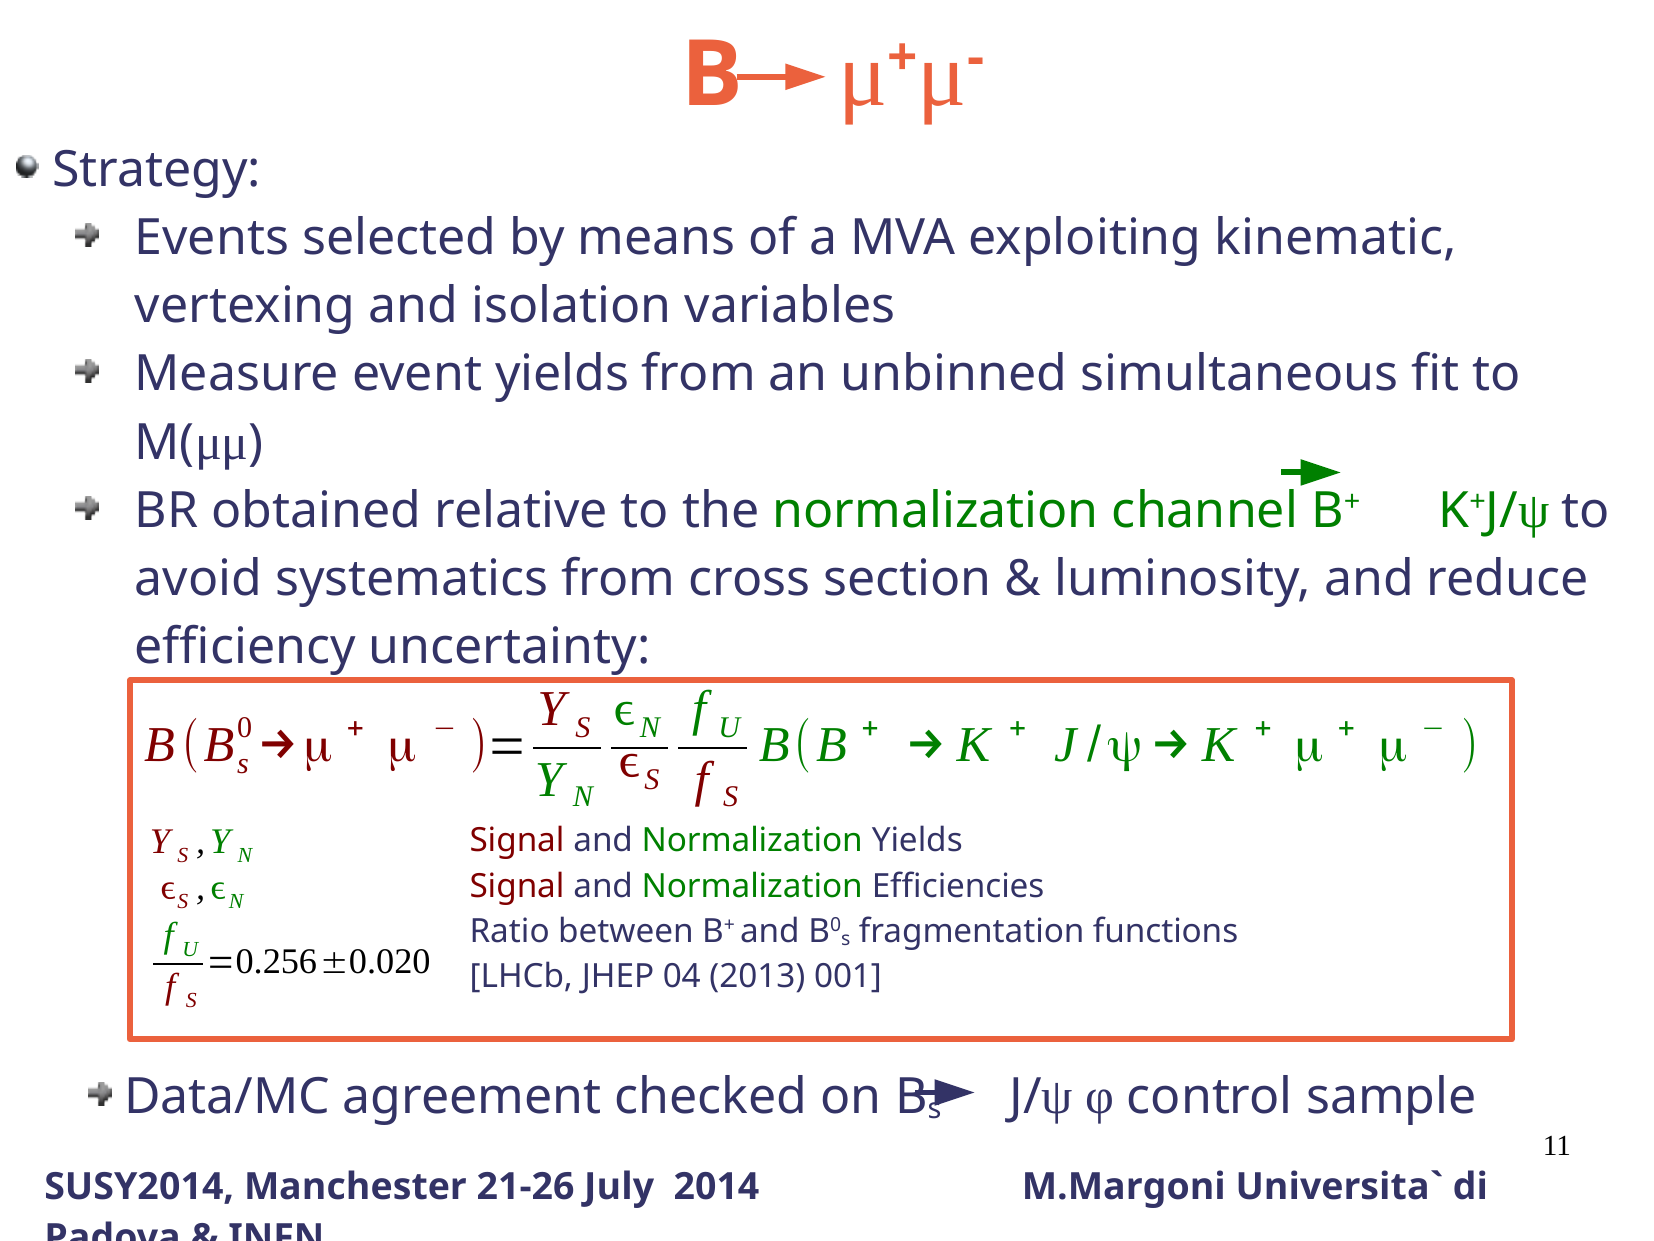

# B μ+μ-
Strategy:
Events selected by means of a MVA exploiting kinematic, vertexing and isolation variables
Measure event yields from an unbinned simultaneous fit to M(μμ)
BR obtained relative to the normalization channel B+ K+J/ψ to avoid systematics from cross section & luminosity, and reduce efficiency uncertainty:
Signal and Normalization Yields
Signal and Normalization Efficiencies
Ratio between B+ and B0s fragmentation functions
[LHCb, JHEP 04 (2013) 001]
Data/MC agreement checked on Bs J/ψ φ control sample
11
SUSY2014, Manchester 21-26 July 2014 M.Margoni Universita` di Padova & INFN